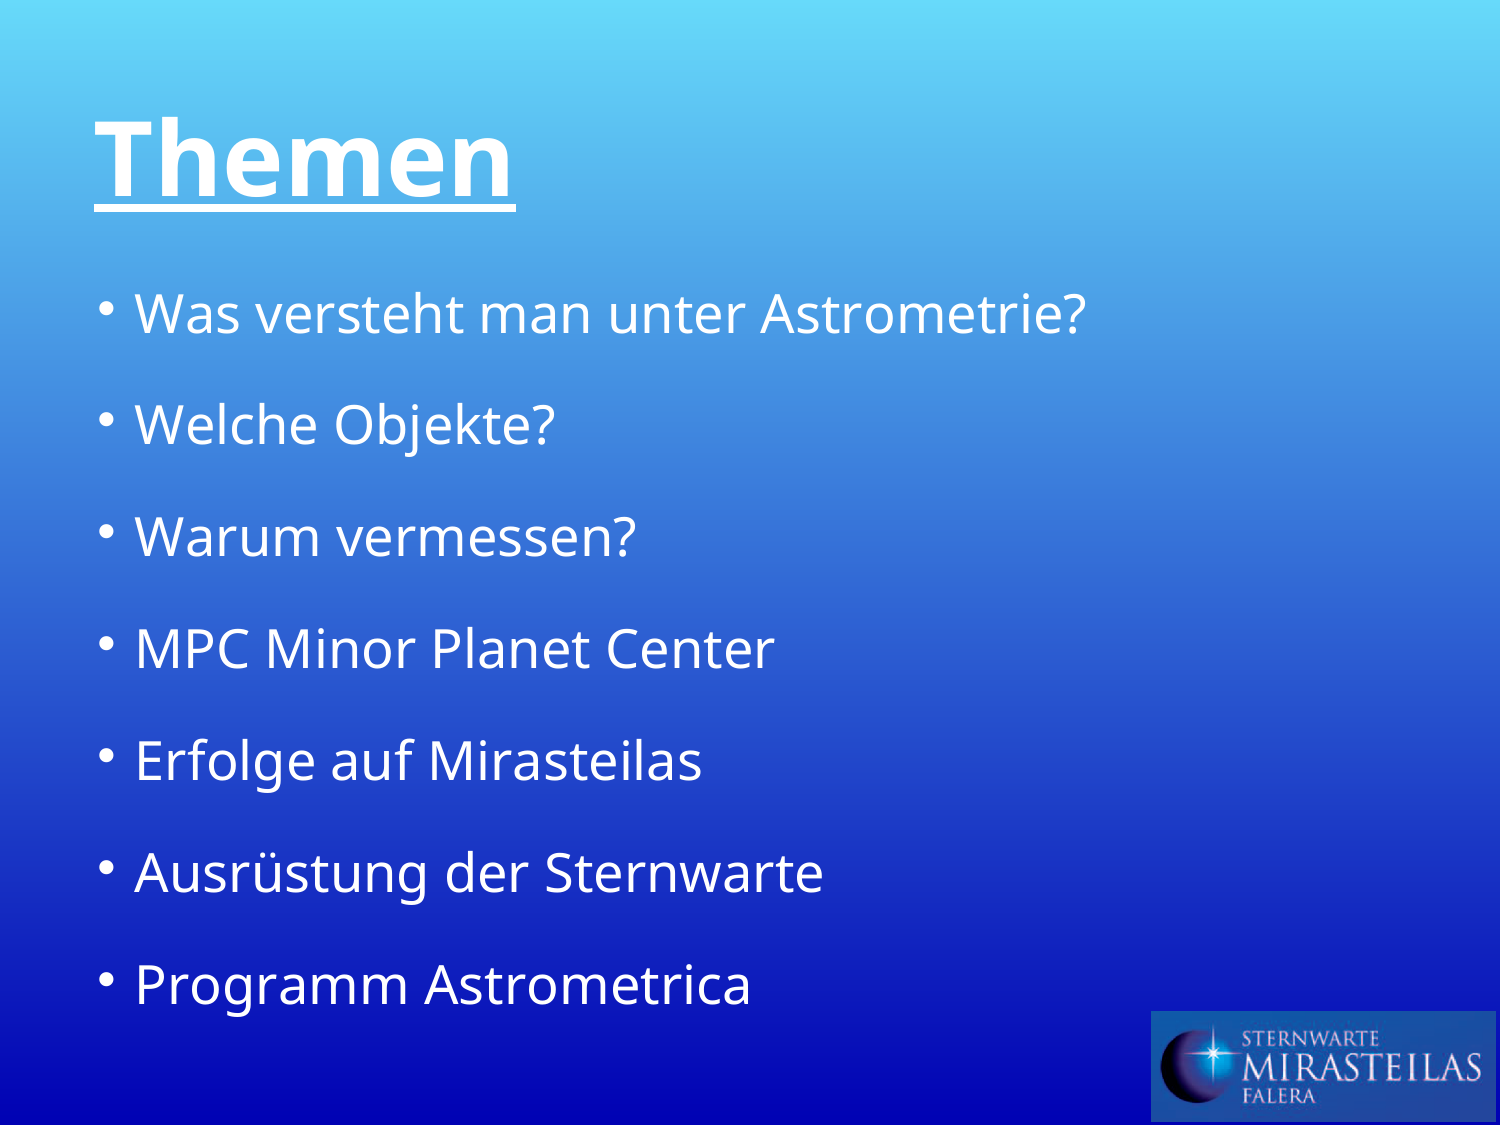

Themen
Was versteht man unter Astrometrie?
Welche Objekte?
Warum vermessen?
MPC Minor Planet Center
Erfolge auf Mirasteilas
Ausrüstung der Sternwarte
Programm Astrometrica
Bilder ohne Ursprungsbezeichnung sind von Wikipedia